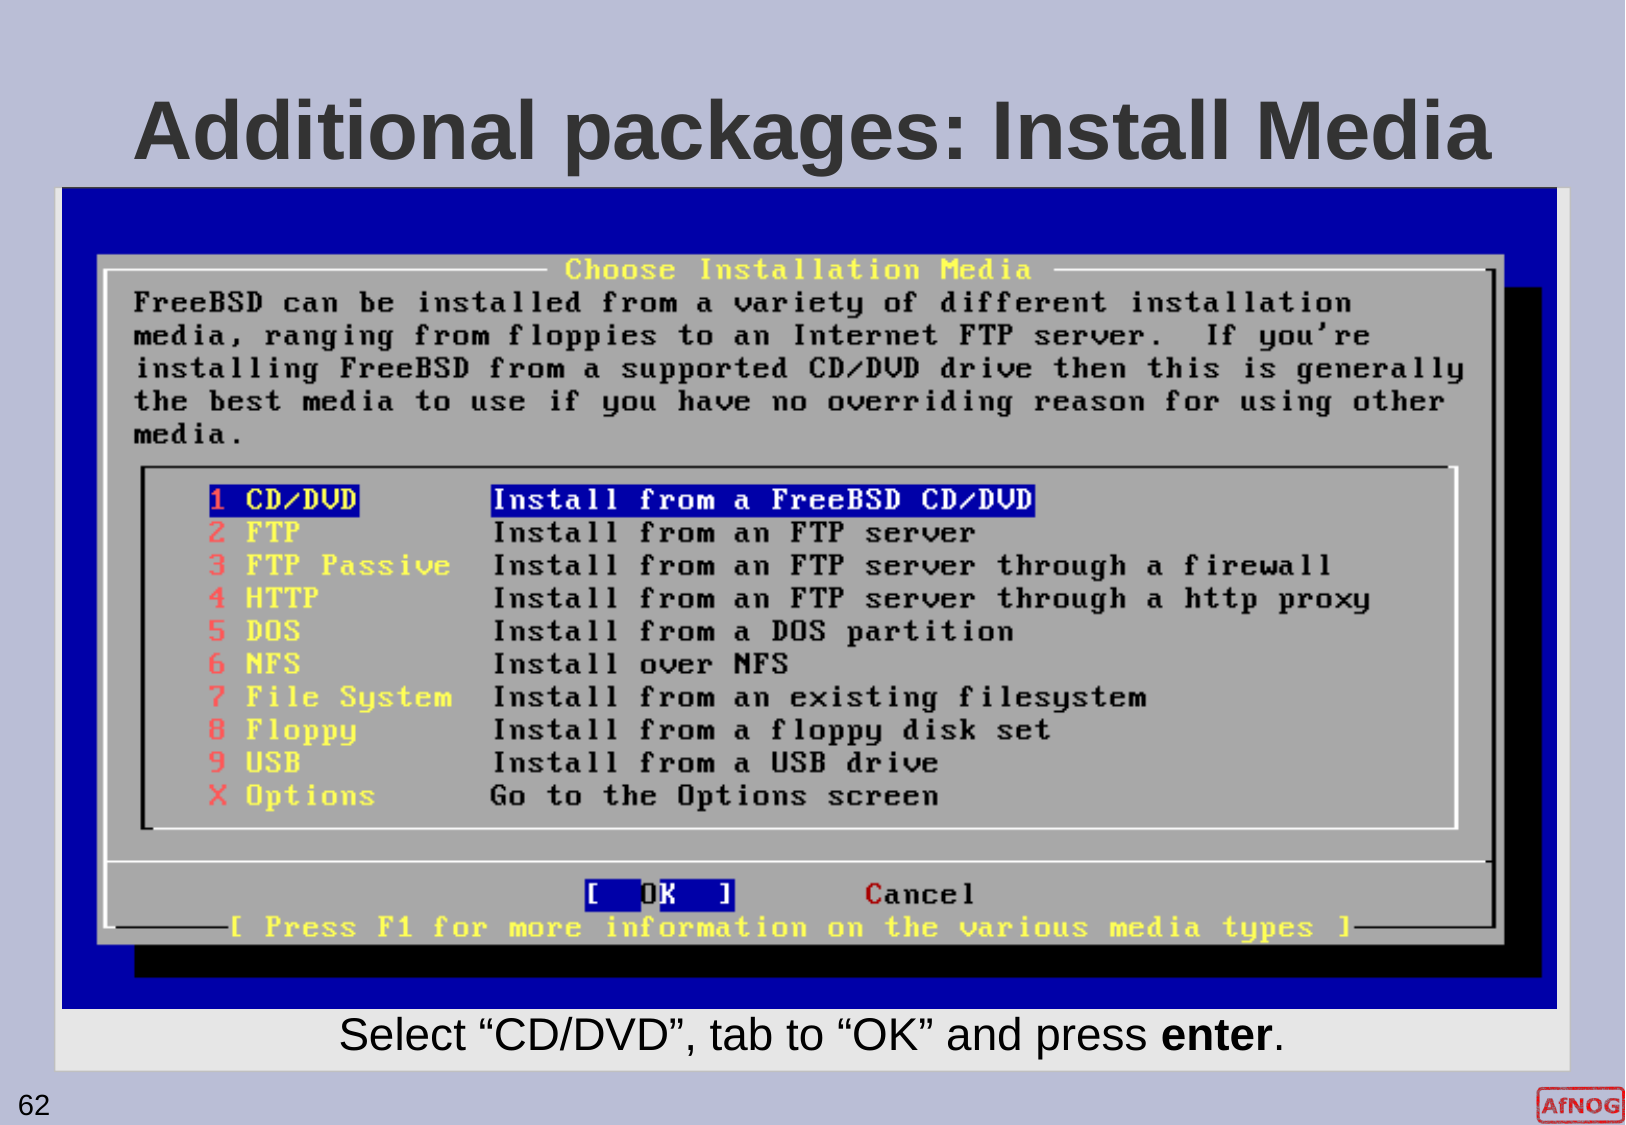

# Additional packages: Install Media
Select “CD/DVD”, tab to “OK” and press enter.